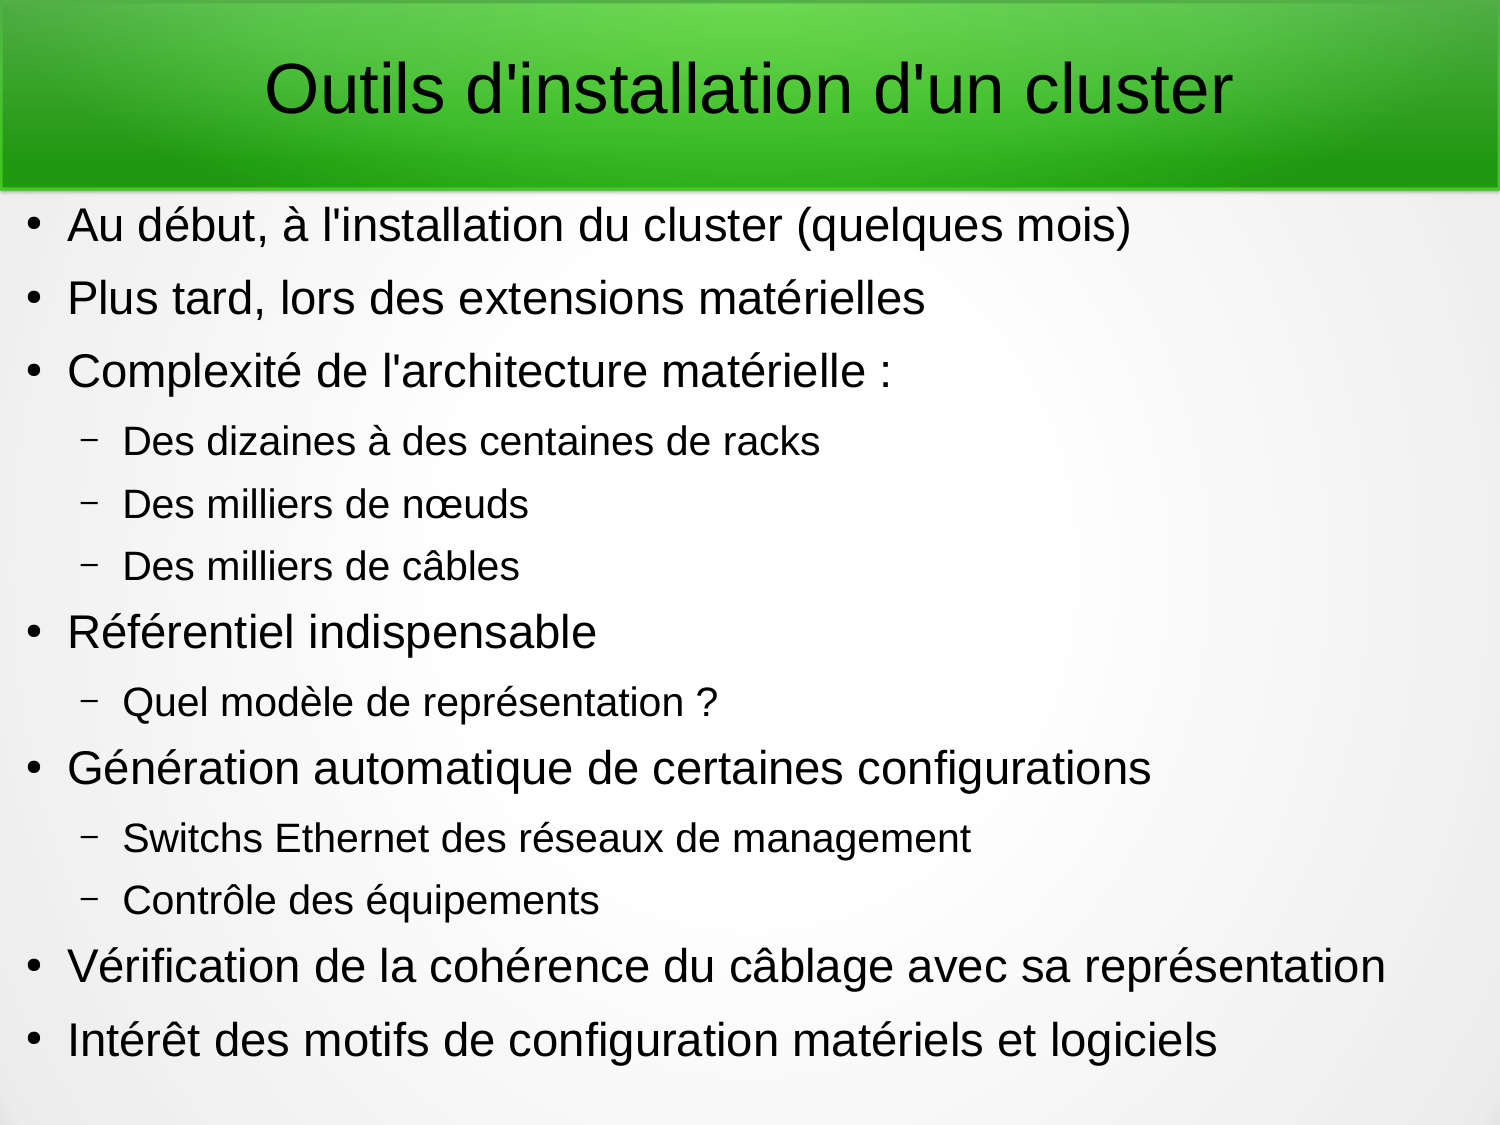

# Outils d'installation d'un cluster
Au début, à l'installation du cluster (quelques mois)
Plus tard, lors des extensions matérielles
Complexité de l'architecture matérielle :
Des dizaines à des centaines de racks
Des milliers de nœuds
Des milliers de câbles
Référentiel indispensable
Quel modèle de représentation ?
Génération automatique de certaines configurations
Switchs Ethernet des réseaux de management
Contrôle des équipements
Vérification de la cohérence du câblage avec sa représentation
Intérêt des motifs de configuration matériels et logiciels